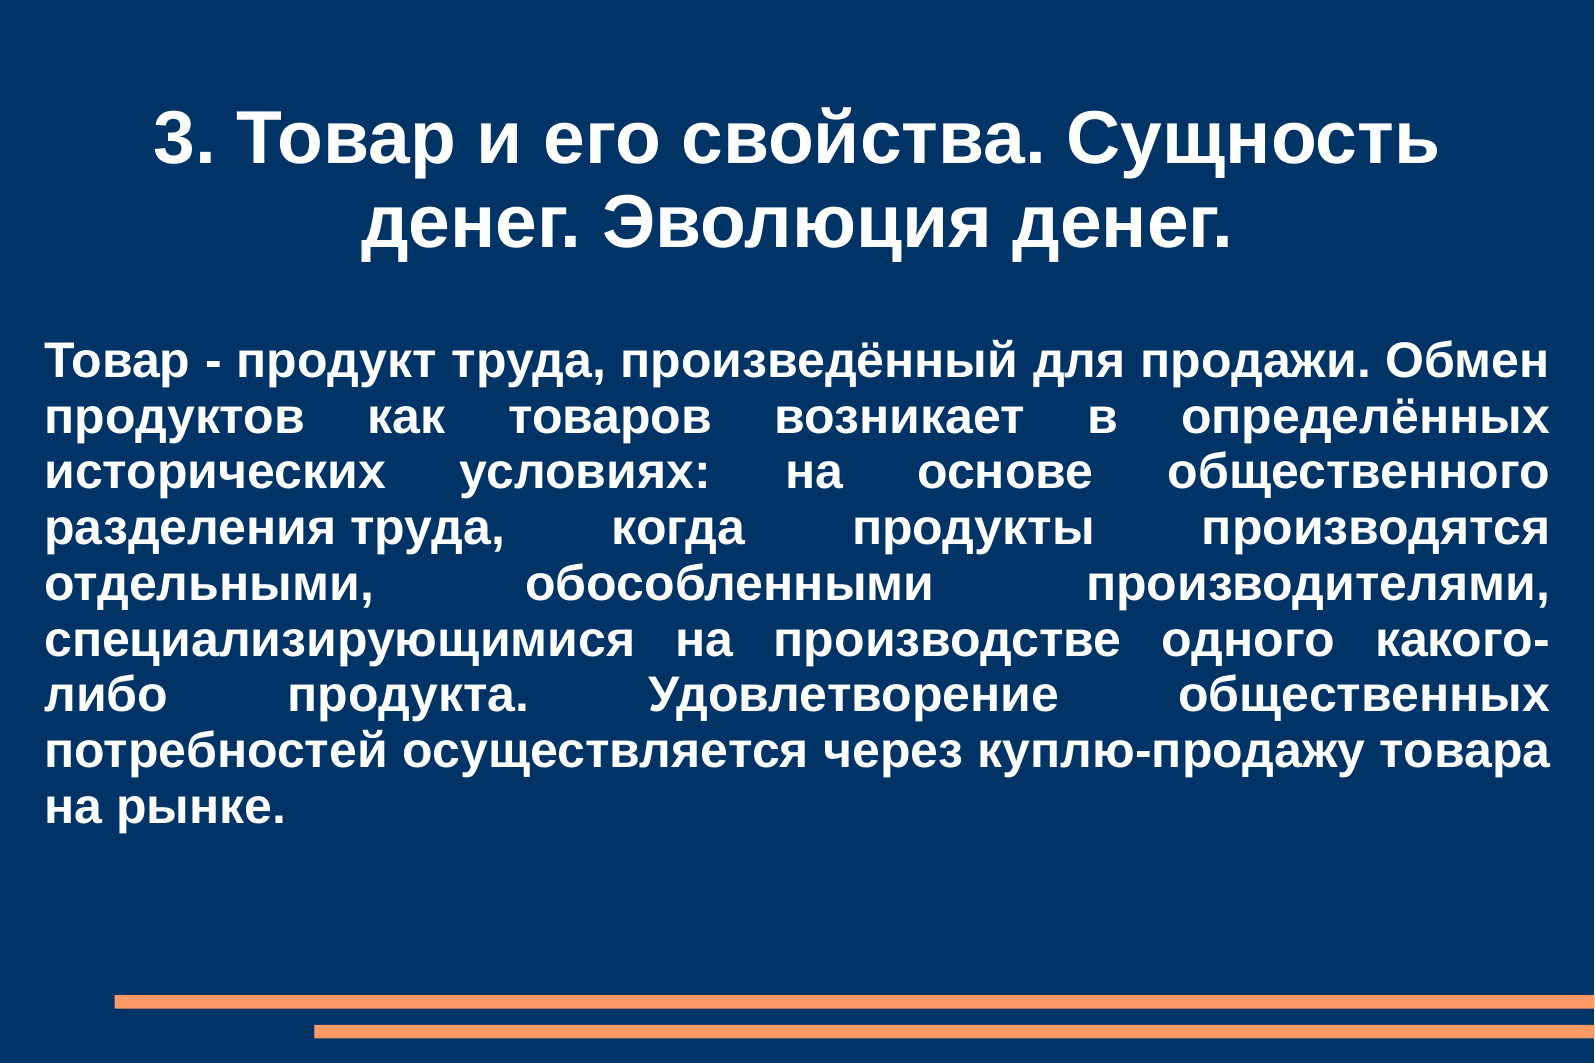

3. Товар и его свойства. Сущность денег. Эволюция денег.
Товар - продукт труда, произведённый для продажи. Обмен продуктов как товаров возникает в определённых исторических условиях: на основе общественного разделения труда, когда продукты производятся отдельными, обособленными производителями, специализирующимися на производстве одного какого-либо продукта. Удовлетворение общественных потребностей осуществляется через куплю-продажу товара на рынке.